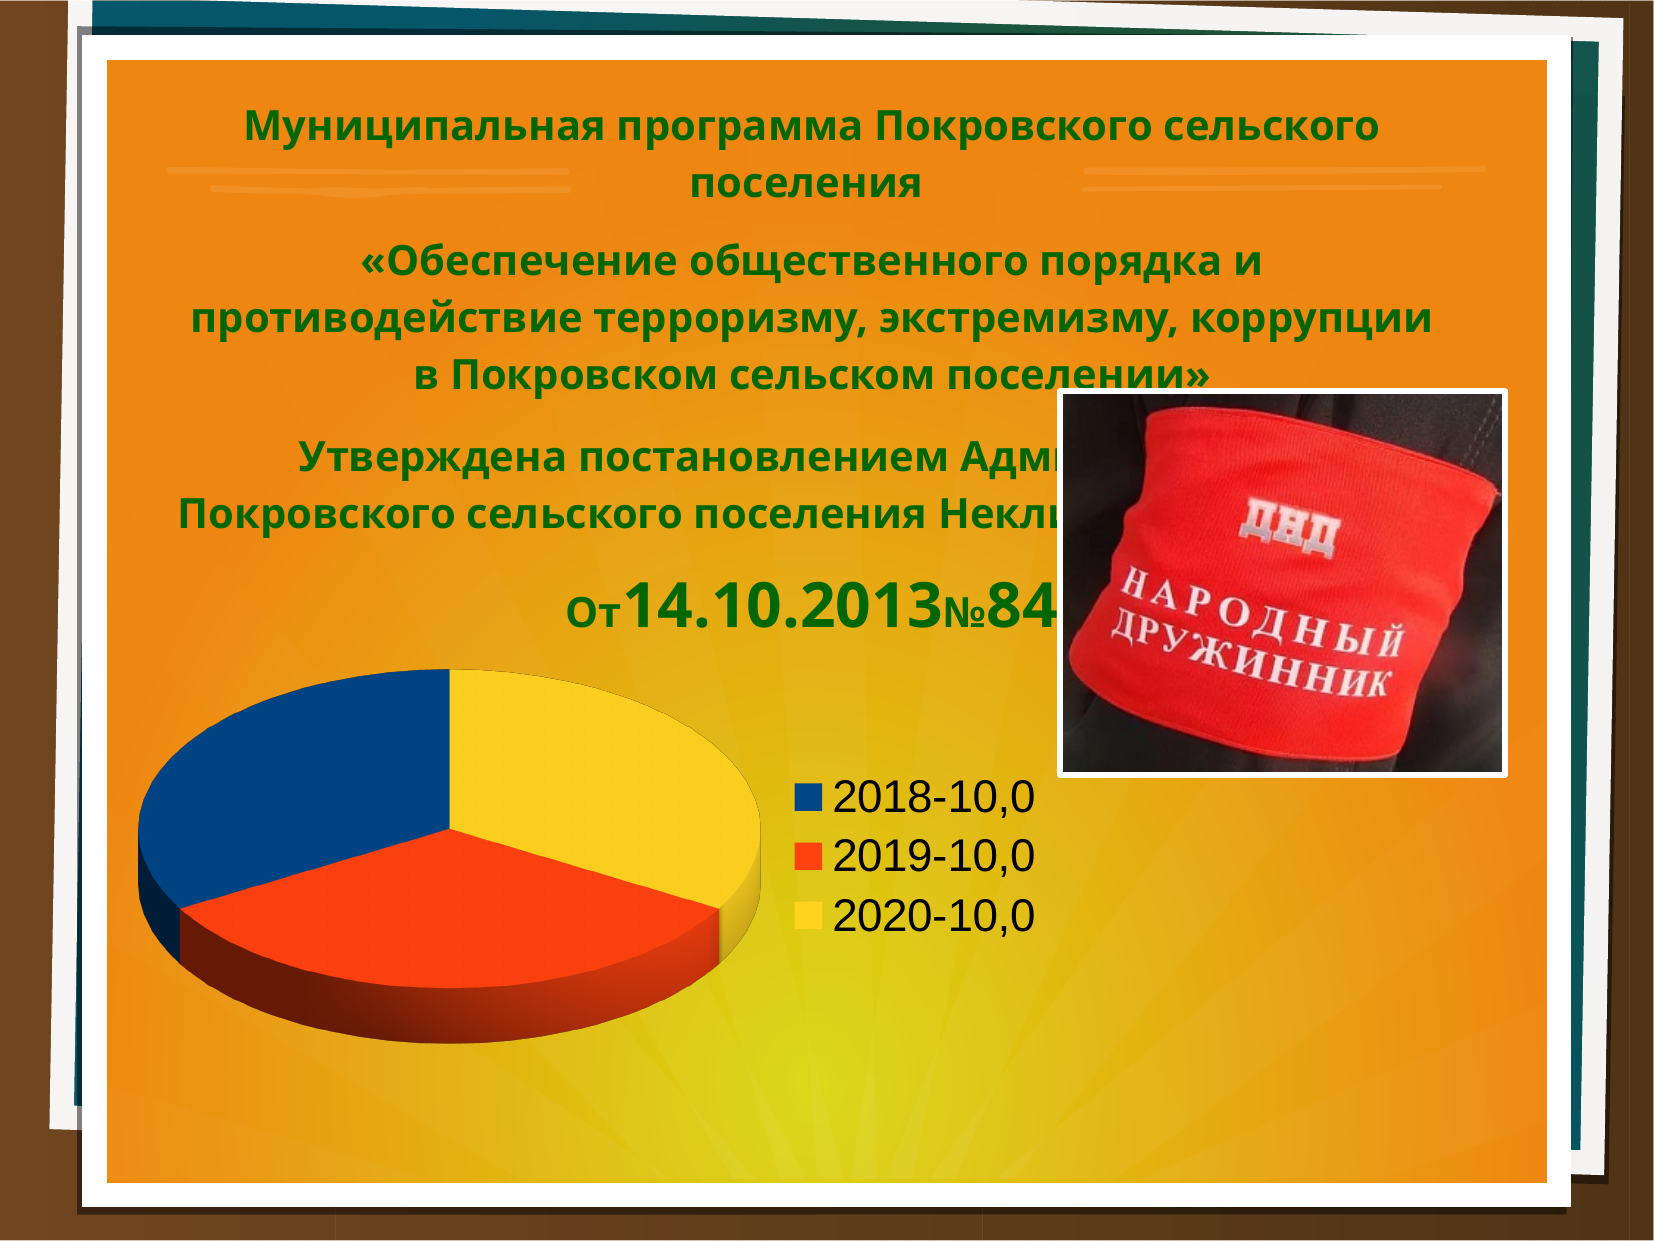

Муниципальная программа Покровского сельского поселения
«Обеспечение общественного порядка и противодействие терроризму, экстремизму, коррупции
в Покровском сельском поселении»
Утверждена постановлением Администрации Покровского сельского поселения Неклиновского района
От14.10.2013№84
[unsupported chart]